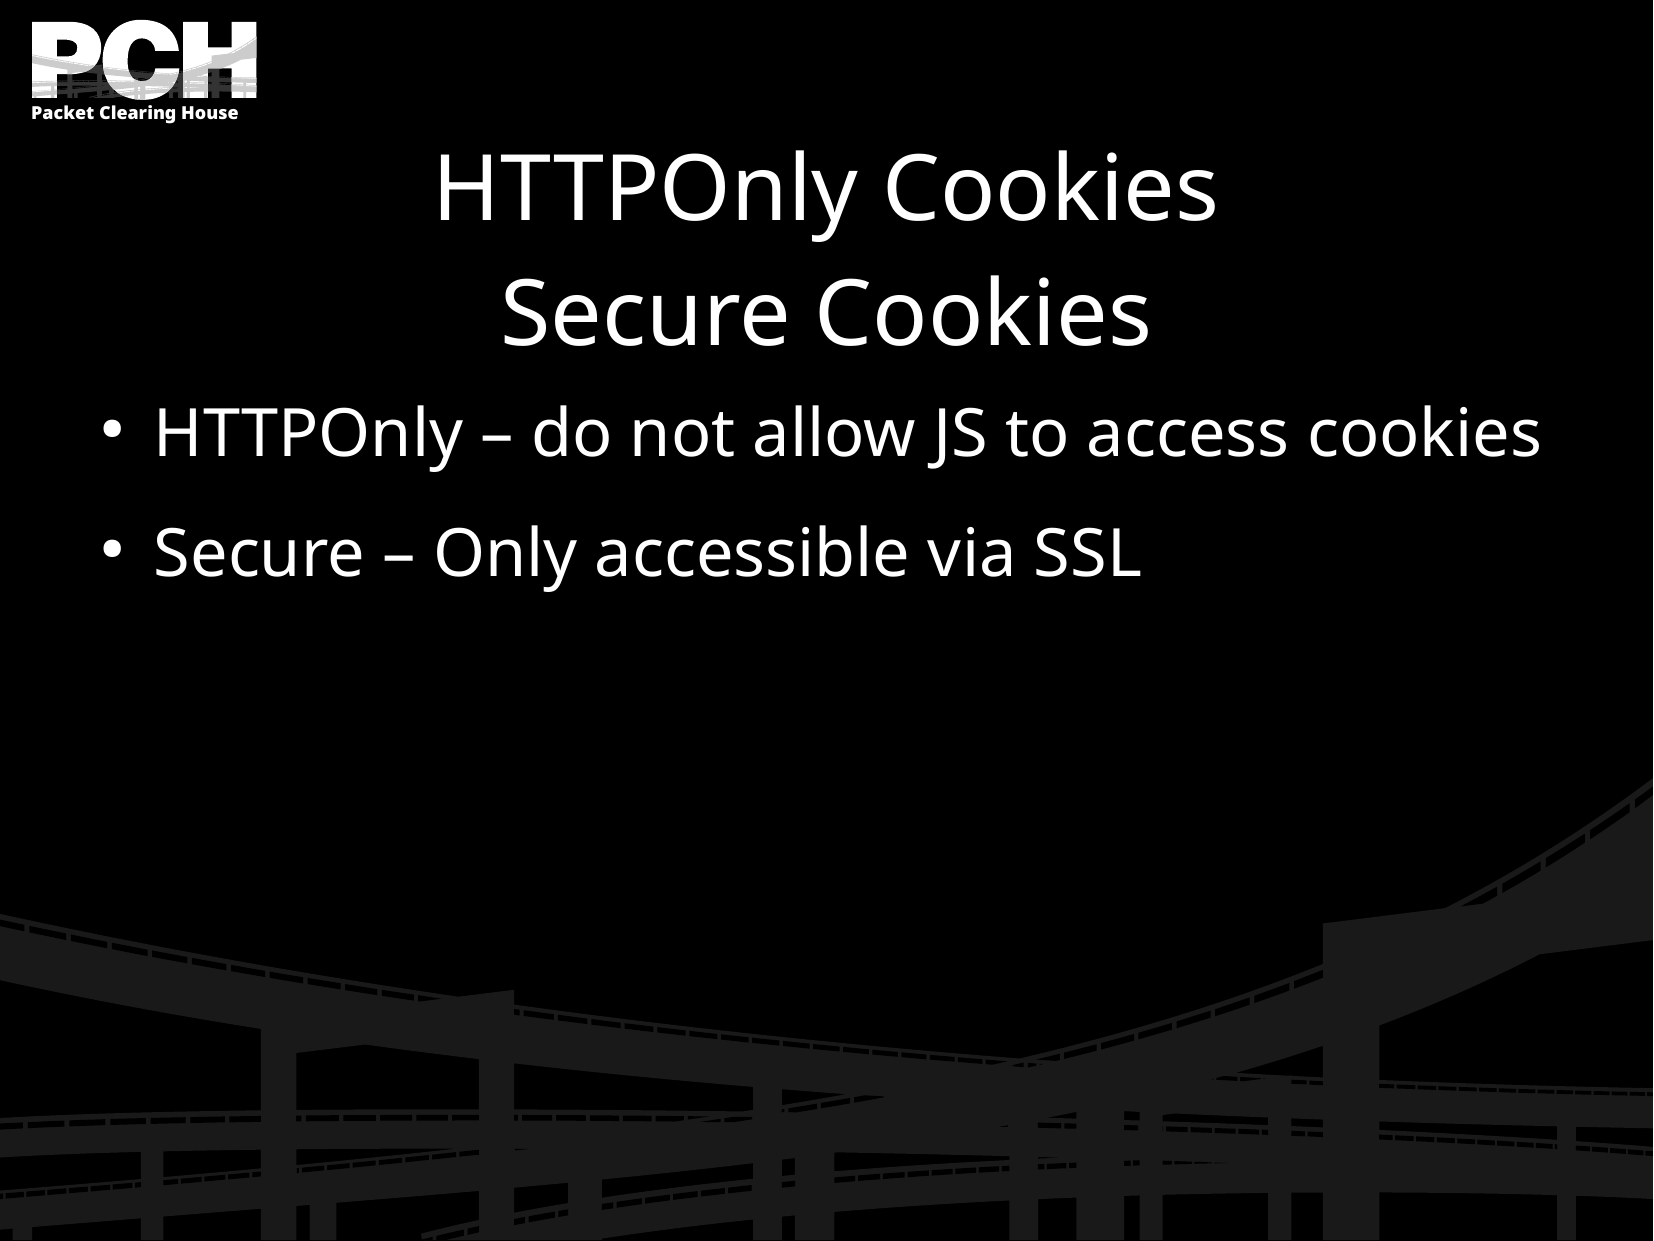

# HTTPOnly Cookies Secure Cookies
HTTPOnly – do not allow JS to access cookies
Secure – Only accessible via SSL